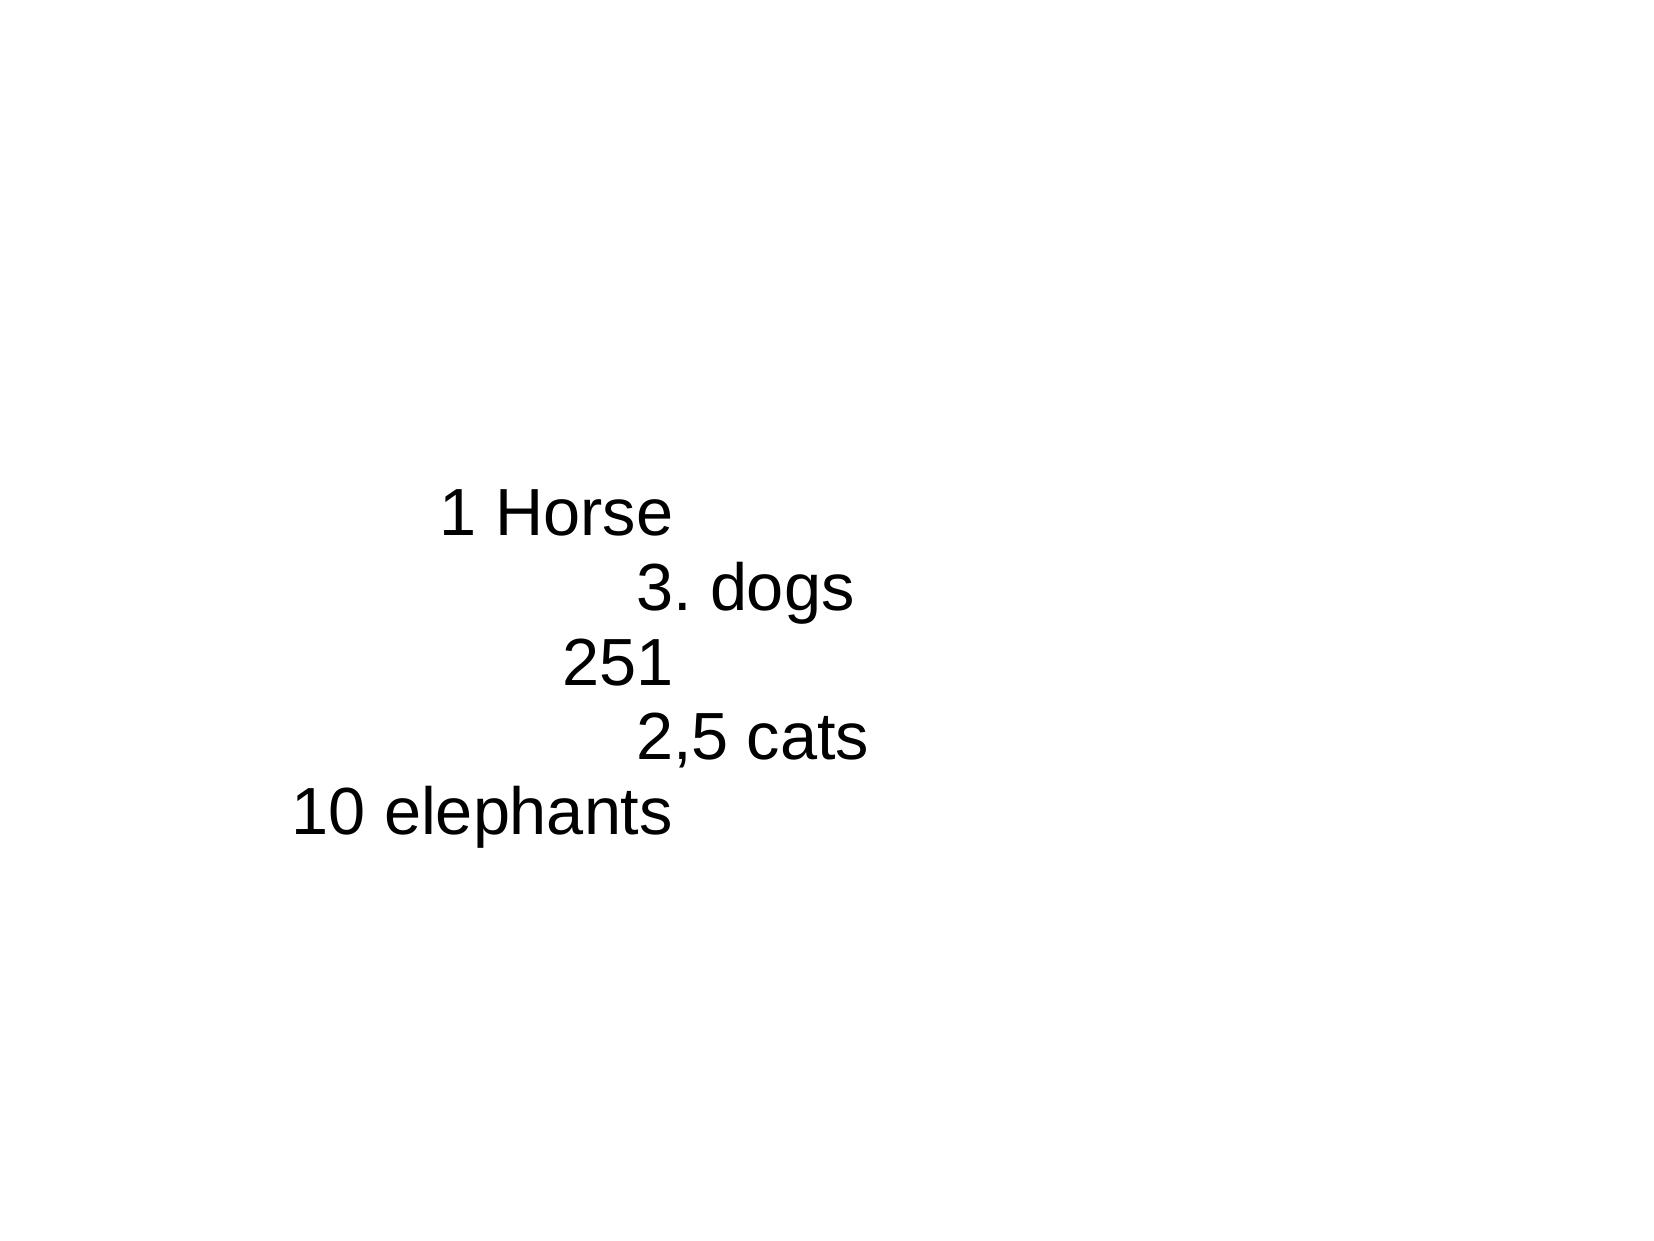

# 1 Horse
	3. dogs
	251
	2,5 cats
	10 elephants